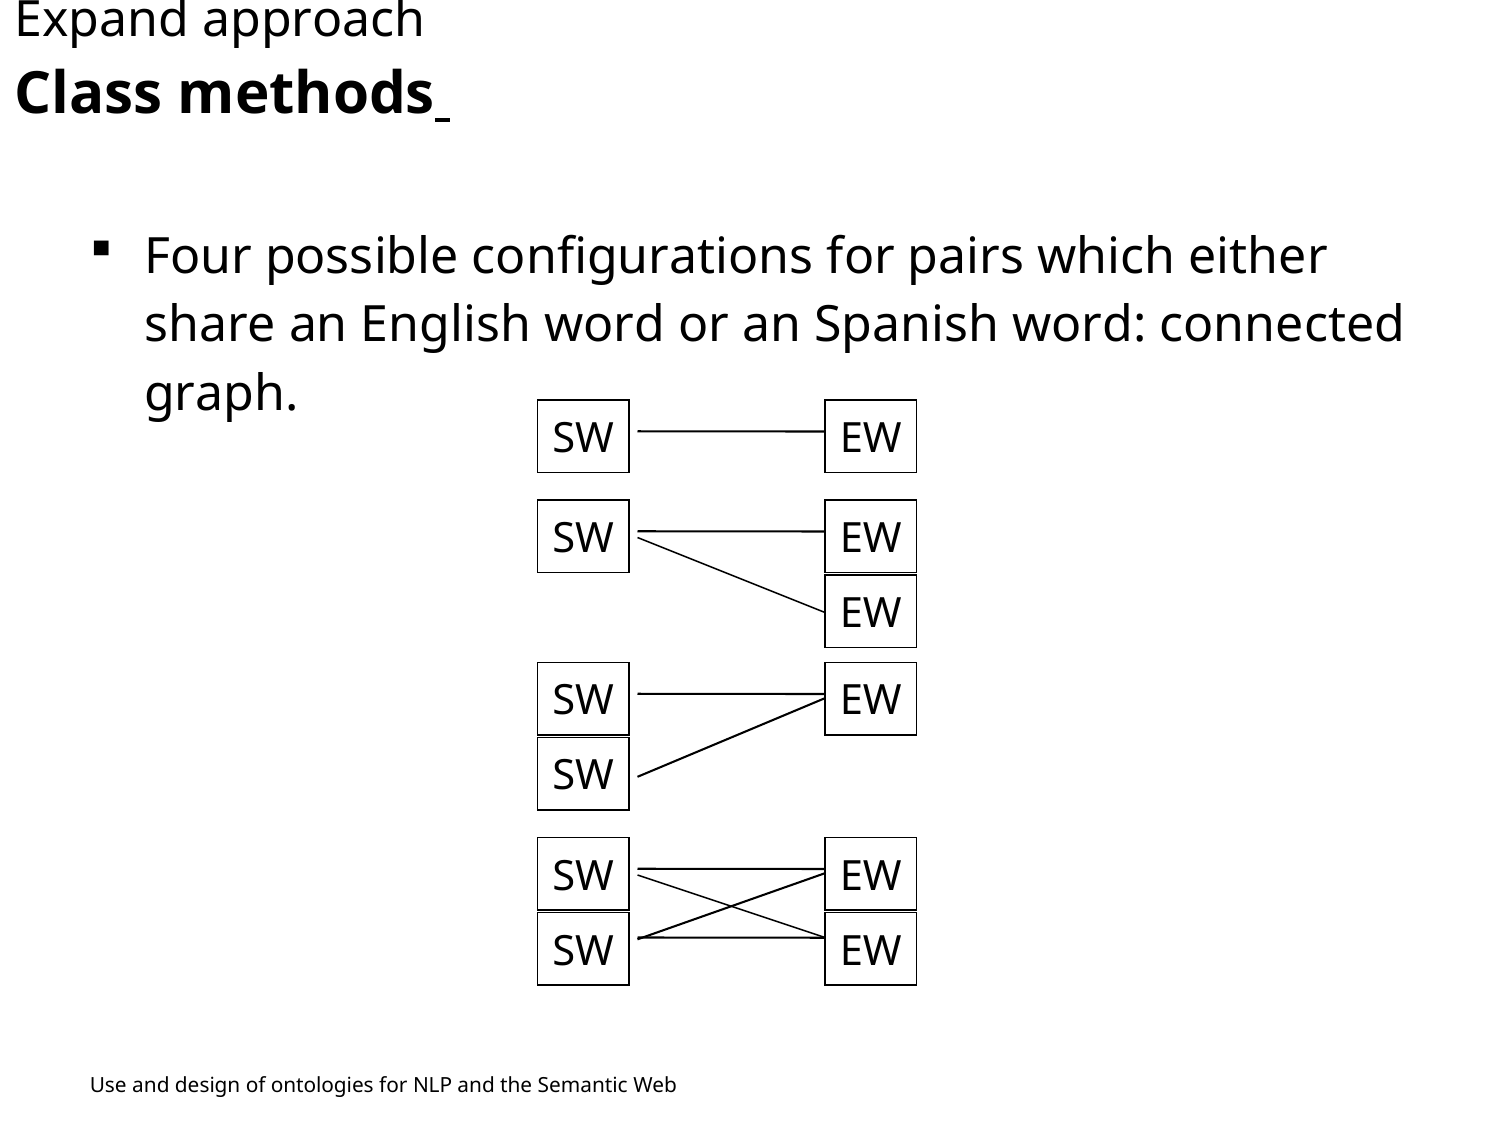

Expand approach
Class methods
# Four possible configurations for pairs which either share an English word or an Spanish word: connected graph.
SW
EW
SW
EW
EW
SW
EW
SW
SW
EW
SW
EW